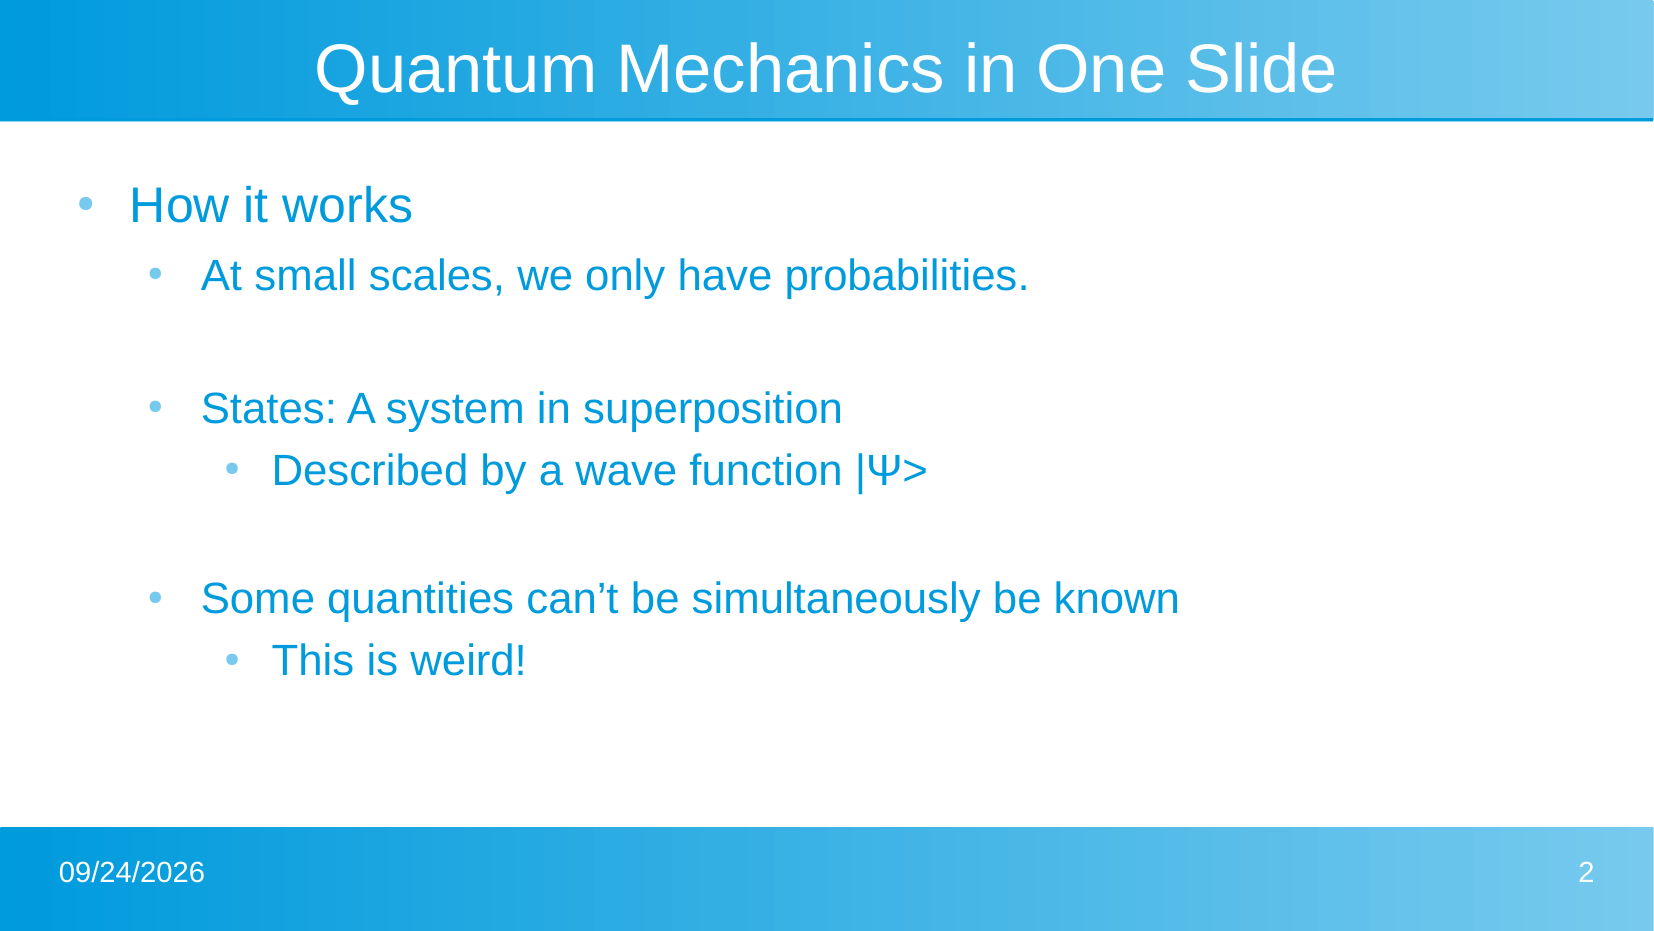

# Quantum Mechanics in One Slide
How it works
At small scales, we only have probabilities.
States: A system in superposition
Described by a wave function |Ψ>
Some quantities can’t be simultaneously be known
This is weird!
2